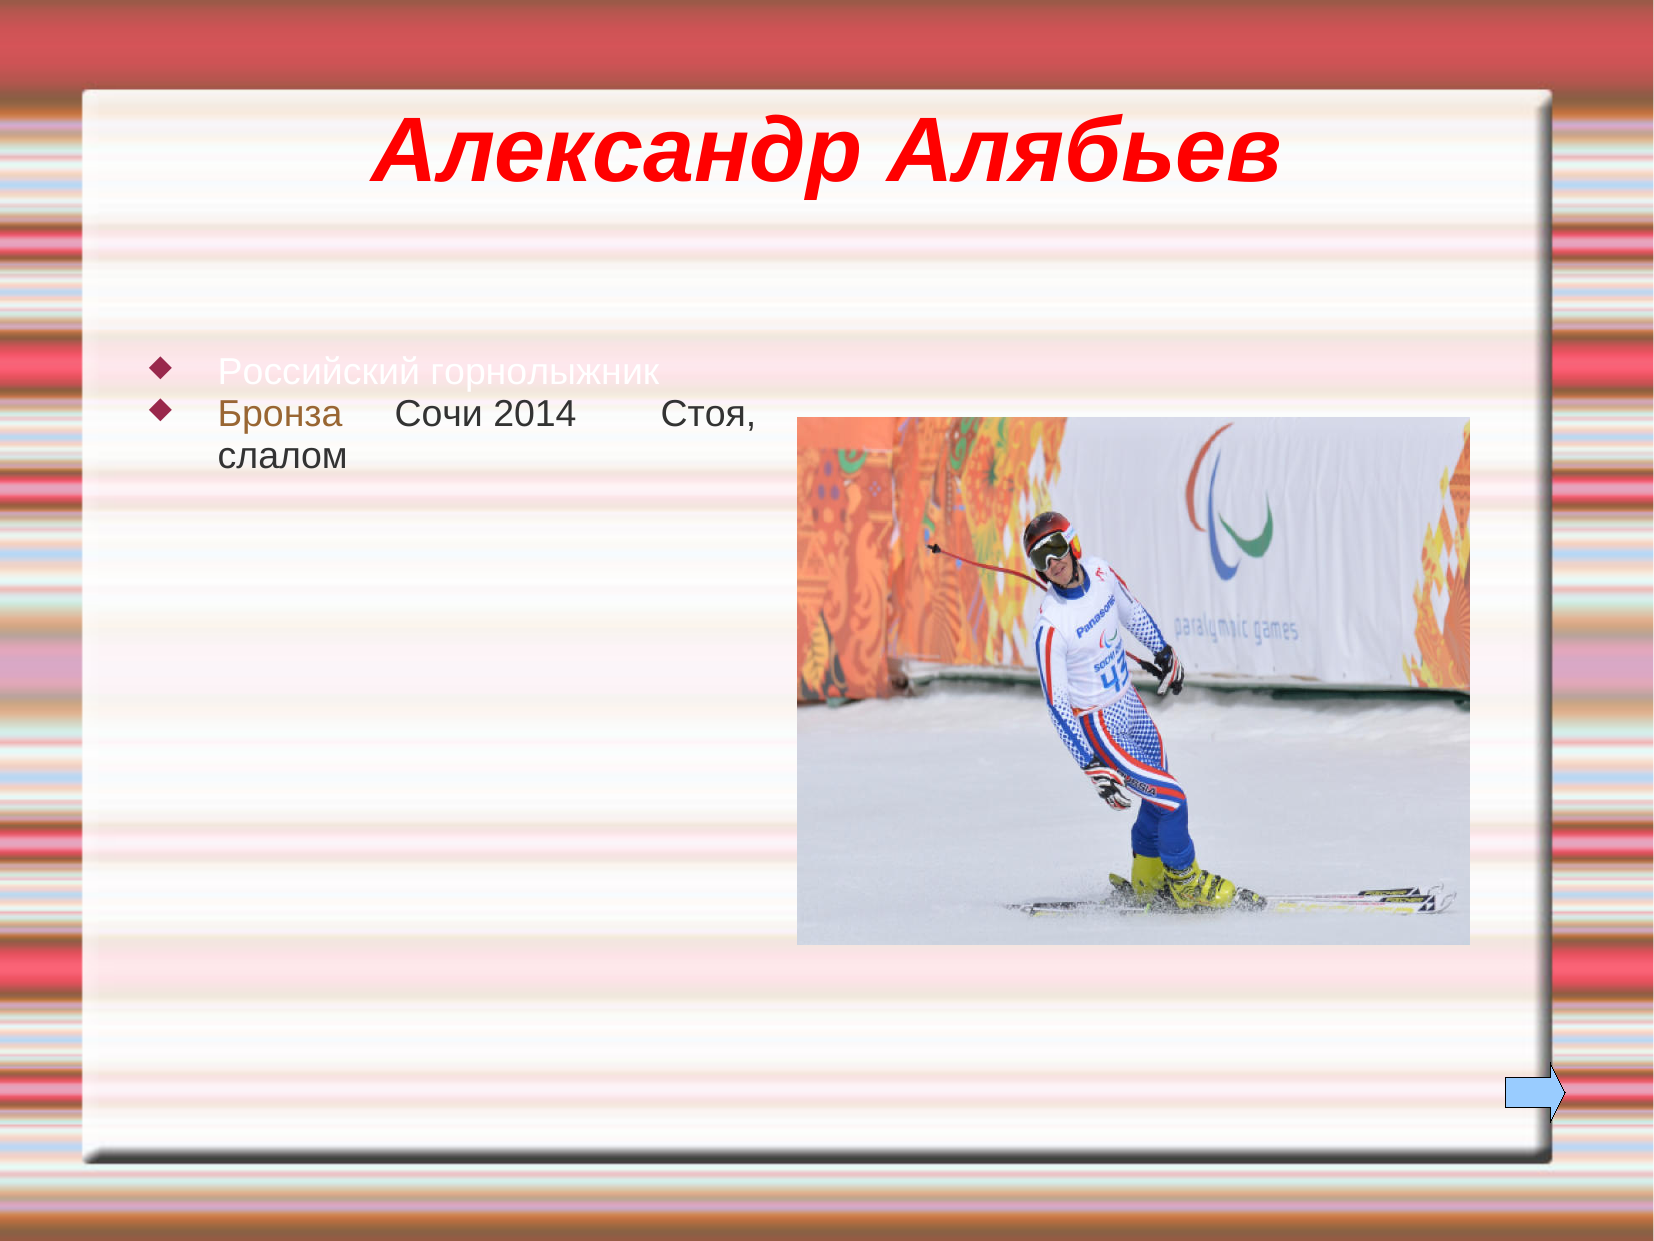

# Александр Алябьев
Российский горнолыжник
Бронза Сочи 2014 	Стоя, слалом